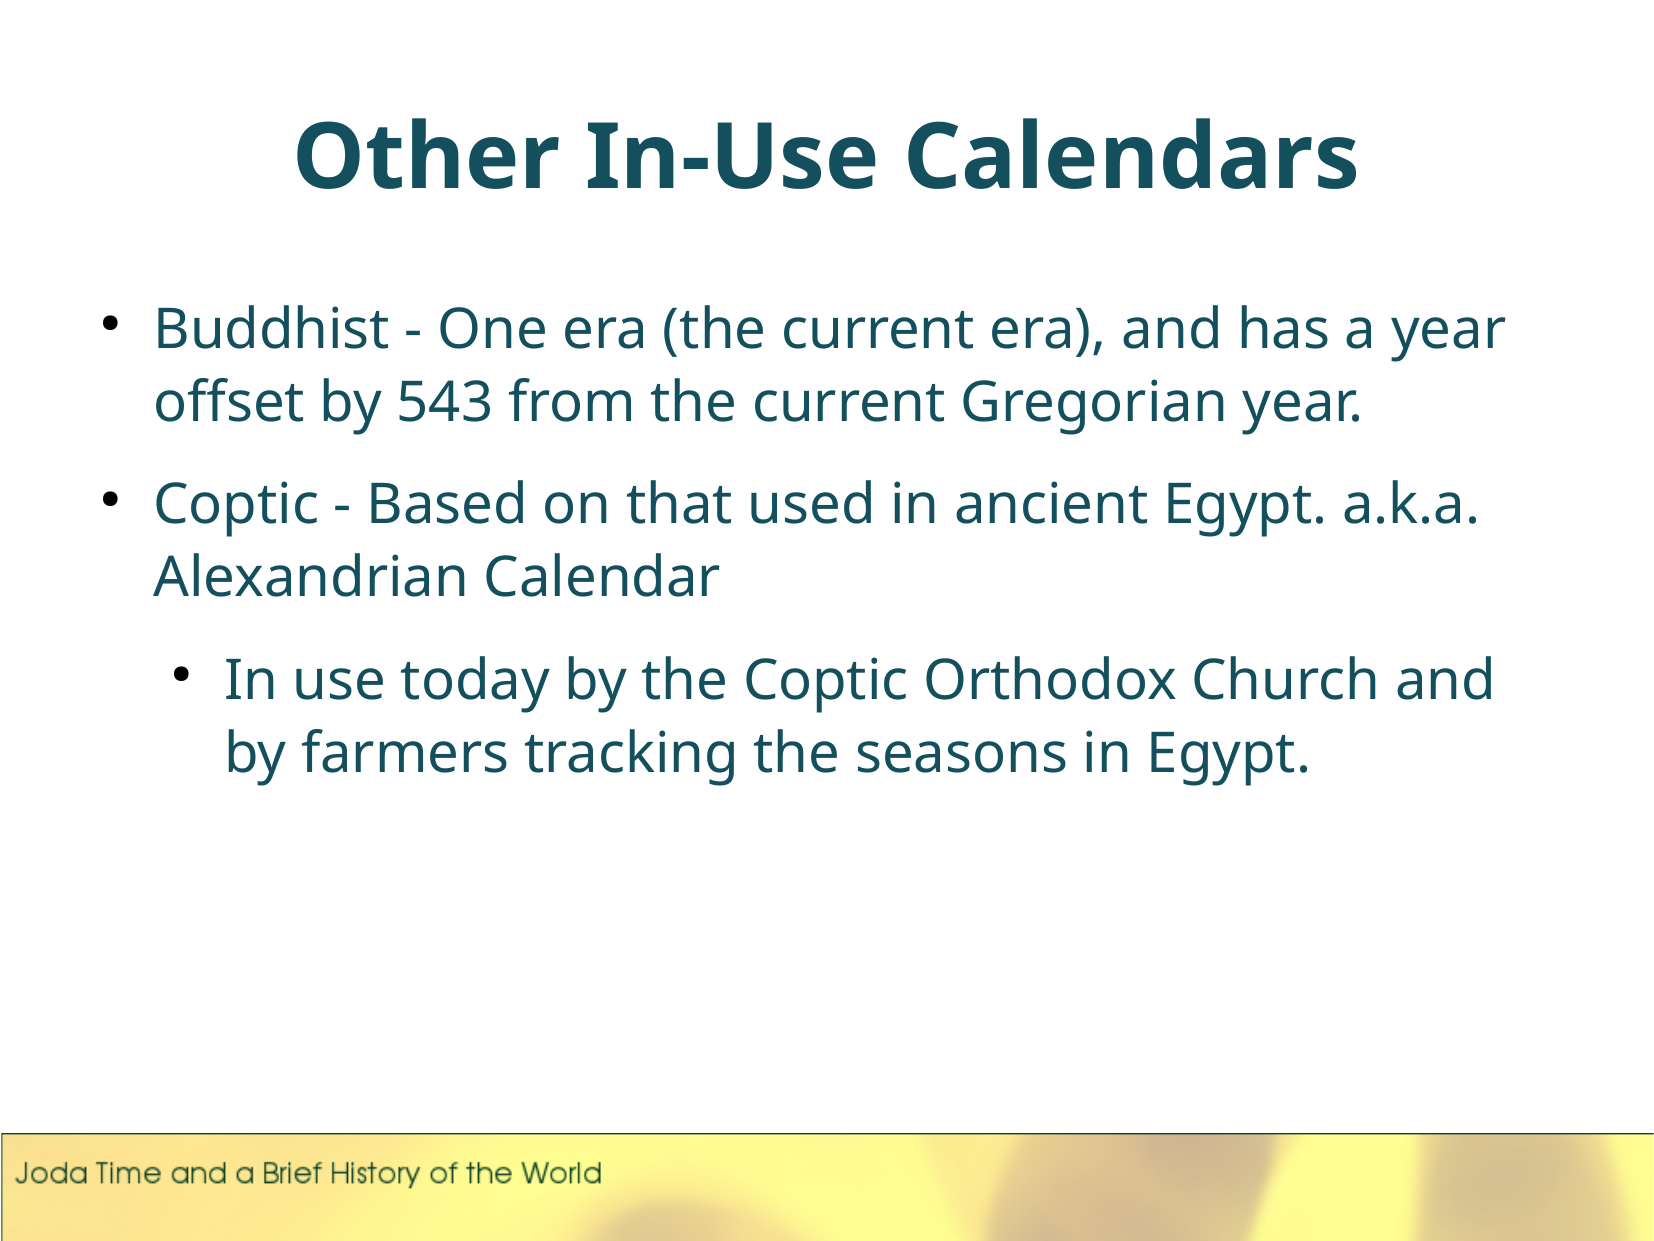

# Other In-Use Calendars
Buddhist - One era (the current era), and has a year offset by 543 from the current Gregorian year.
Coptic - Based on that used in ancient Egypt. a.k.a. Alexandrian Calendar
In use today by the Coptic Orthodox Church and by farmers tracking the seasons in Egypt.